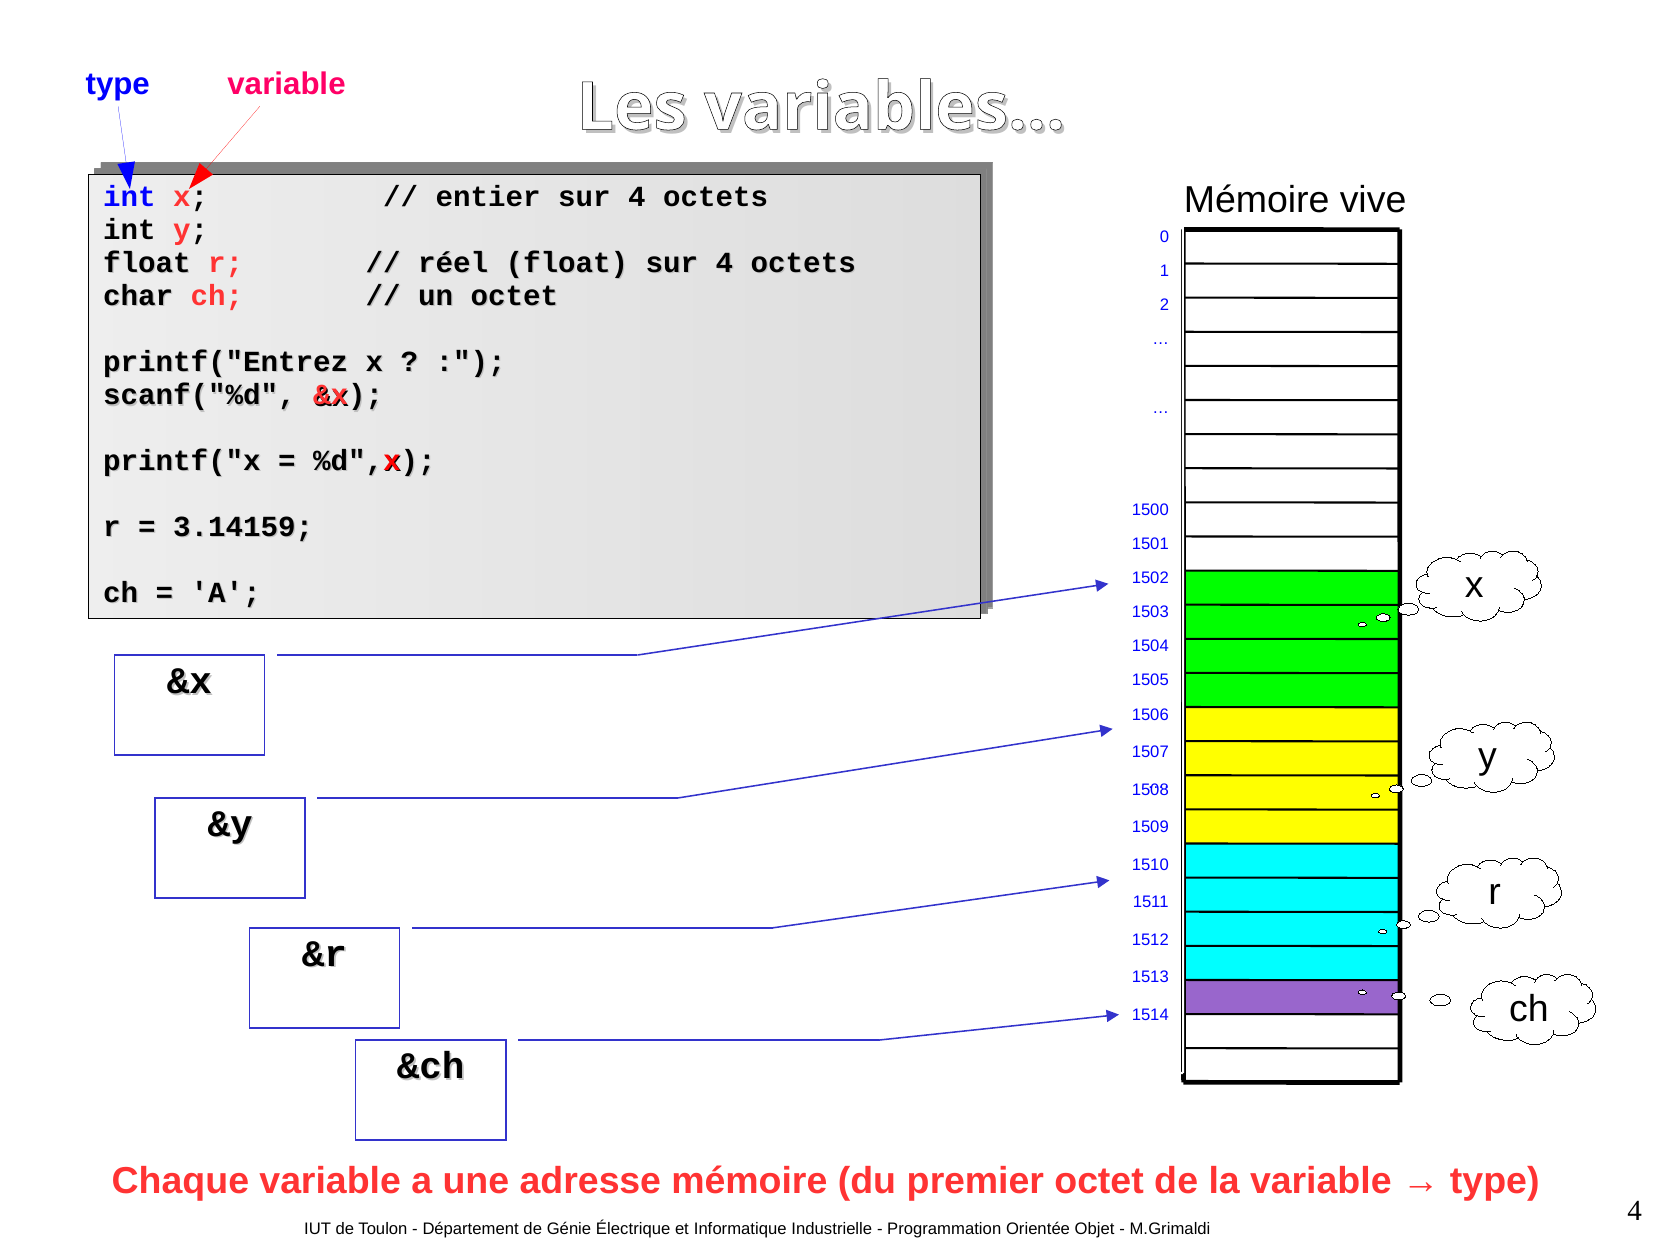

# Les variables...
type
variable
Mémoire vive
int x; // entier sur 4 octets
int y;
float r; // réel (float) sur 4 octets
char ch; // un octet
printf("Entrez x ? :");
scanf("%d", &x);
printf("x = %d",x);
r = 3.14159;
ch = 'A';
0
1
2
…
…
1500
1501
1502
1503
1504
1505
1506	1507	1508	1509	1510	1511	1512	1513	1514
….
x
&x
y
&y
r
&r
ch
&ch
Chaque variable a une adresse mémoire (du premier octet de la variable → type)